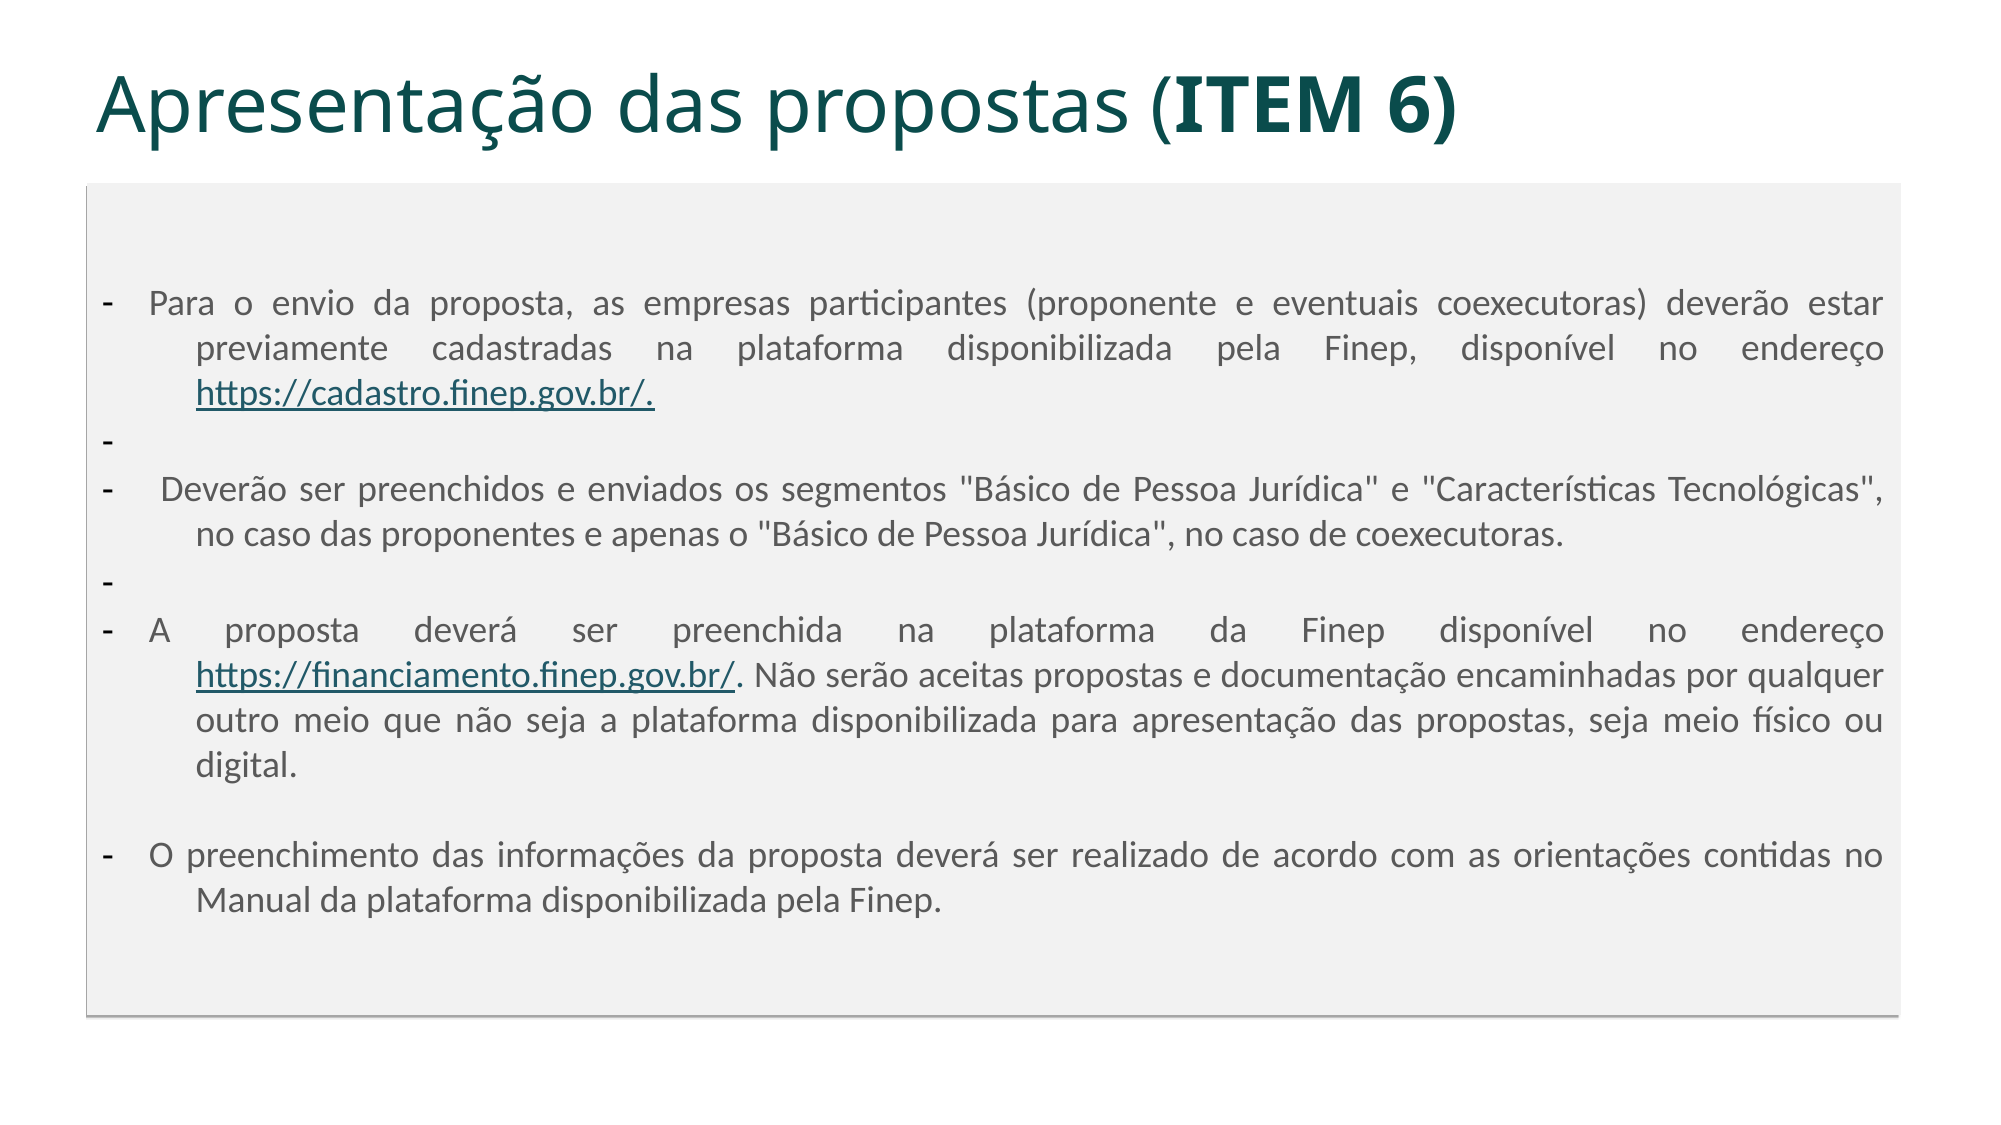

Apresentação das propostas (ITEM 6)
Para o envio da proposta, as empresas participantes (proponente e eventuais coexecutoras) deverão estar previamente cadastradas na plataforma disponibilizada pela Finep, disponível no endereço https://cadastro.finep.gov.br/.
 Deverão ser preenchidos e enviados os segmentos "Básico de Pessoa Jurídica" e "Características Tecnológicas", no caso das proponentes e apenas o "Básico de Pessoa Jurídica", no caso de coexecutoras.
A proposta deverá ser preenchida na plataforma da Finep disponível no endereço https://financiamento.finep.gov.br/. Não serão aceitas propostas e documentação encaminhadas por qualquer outro meio que não seja a plataforma disponibilizada para apresentação das propostas, seja meio físico ou digital.
O preenchimento das informações da proposta deverá ser realizado de acordo com as orientações contidas no Manual da plataforma disponibilizada pela Finep.